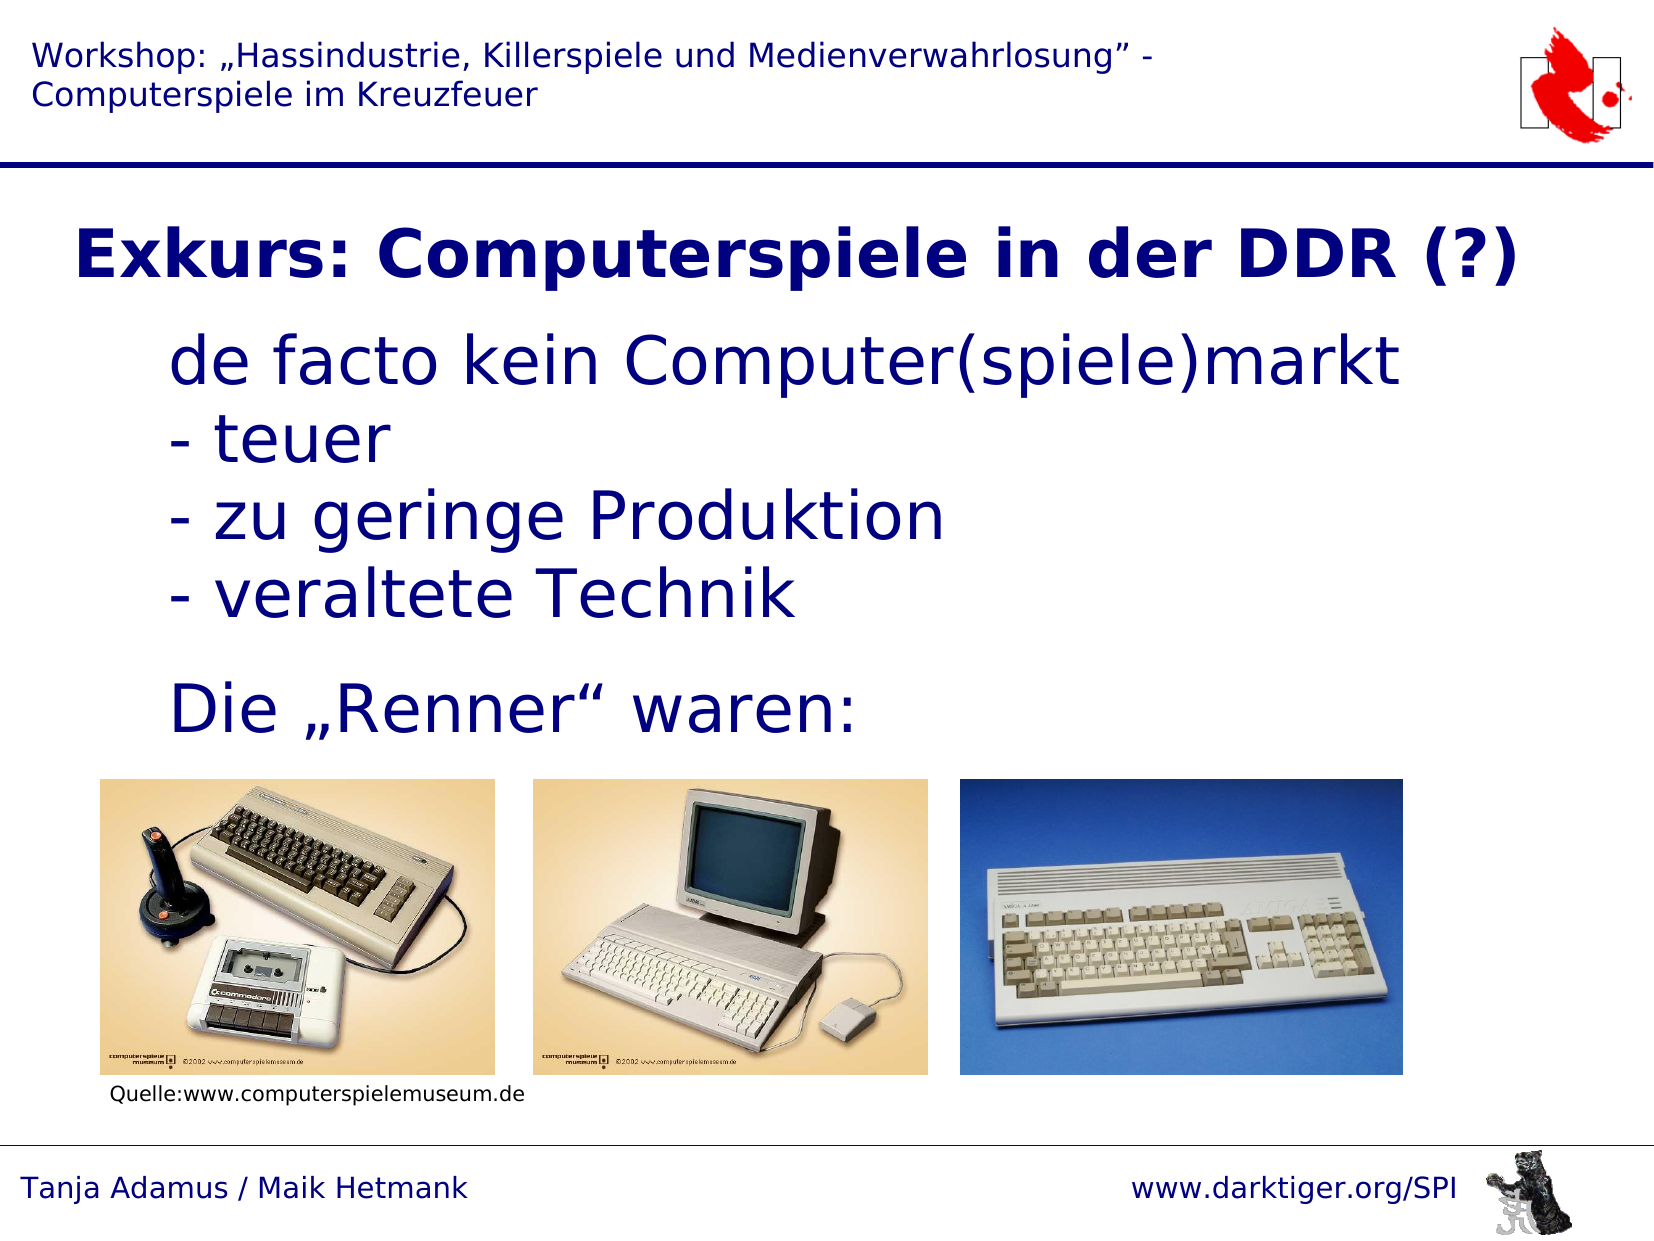

Workshop: „Hassindustrie, Killerspiele und Medienverwahrlosung” - Computerspiele im Kreuzfeuer
Exkurs: Computerspiele in der DDR (?)
de facto kein Computer(spiele)markt
- teuer
- zu geringe Produktion
- veraltete Technik
Die „Renner“ waren:
Quelle:www.computerspielemuseum.de